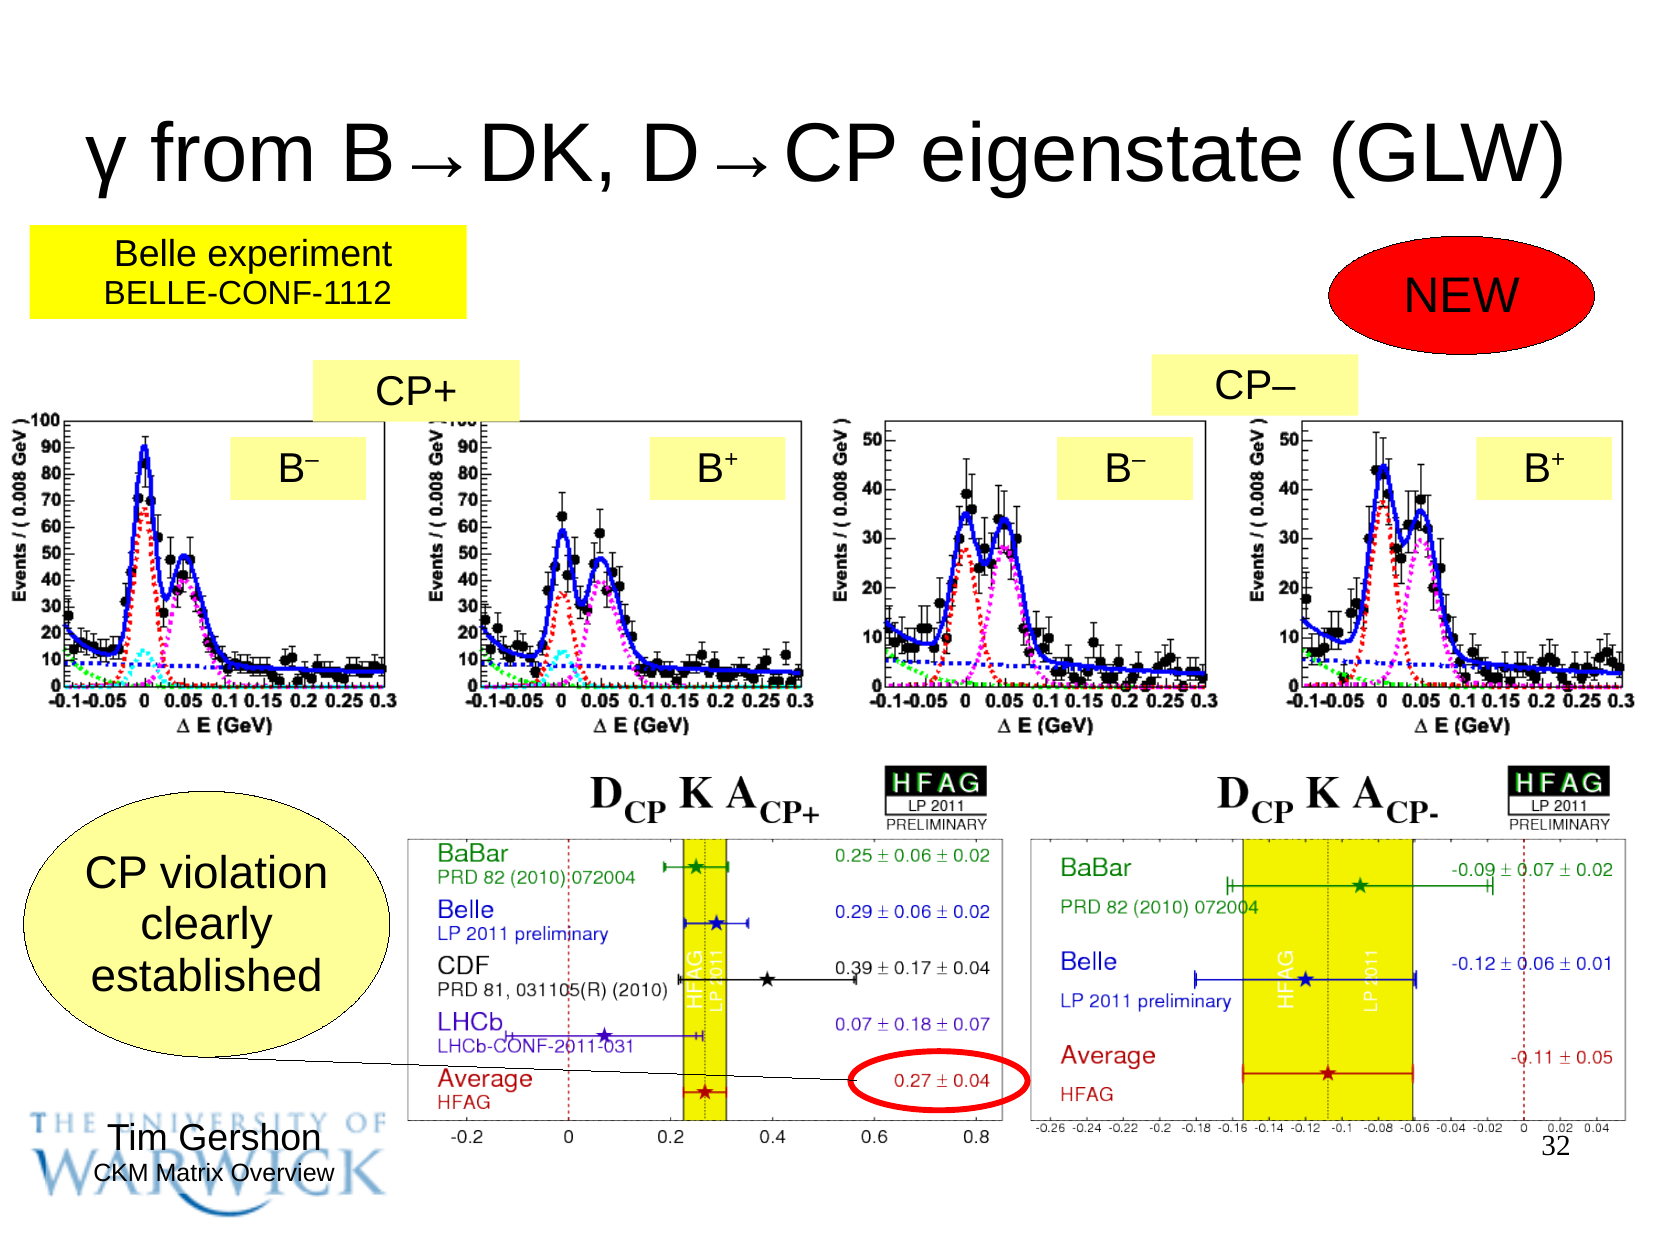

# γ from B→DK, D→CP eigenstate (GLW)
 Belle experiment
BELLE-CONF-1112
NEW
CP–
CP+
B–
B–
B+
B+
CP violation
clearly
established
Tim Gershon
CKM Matrix Overview
32